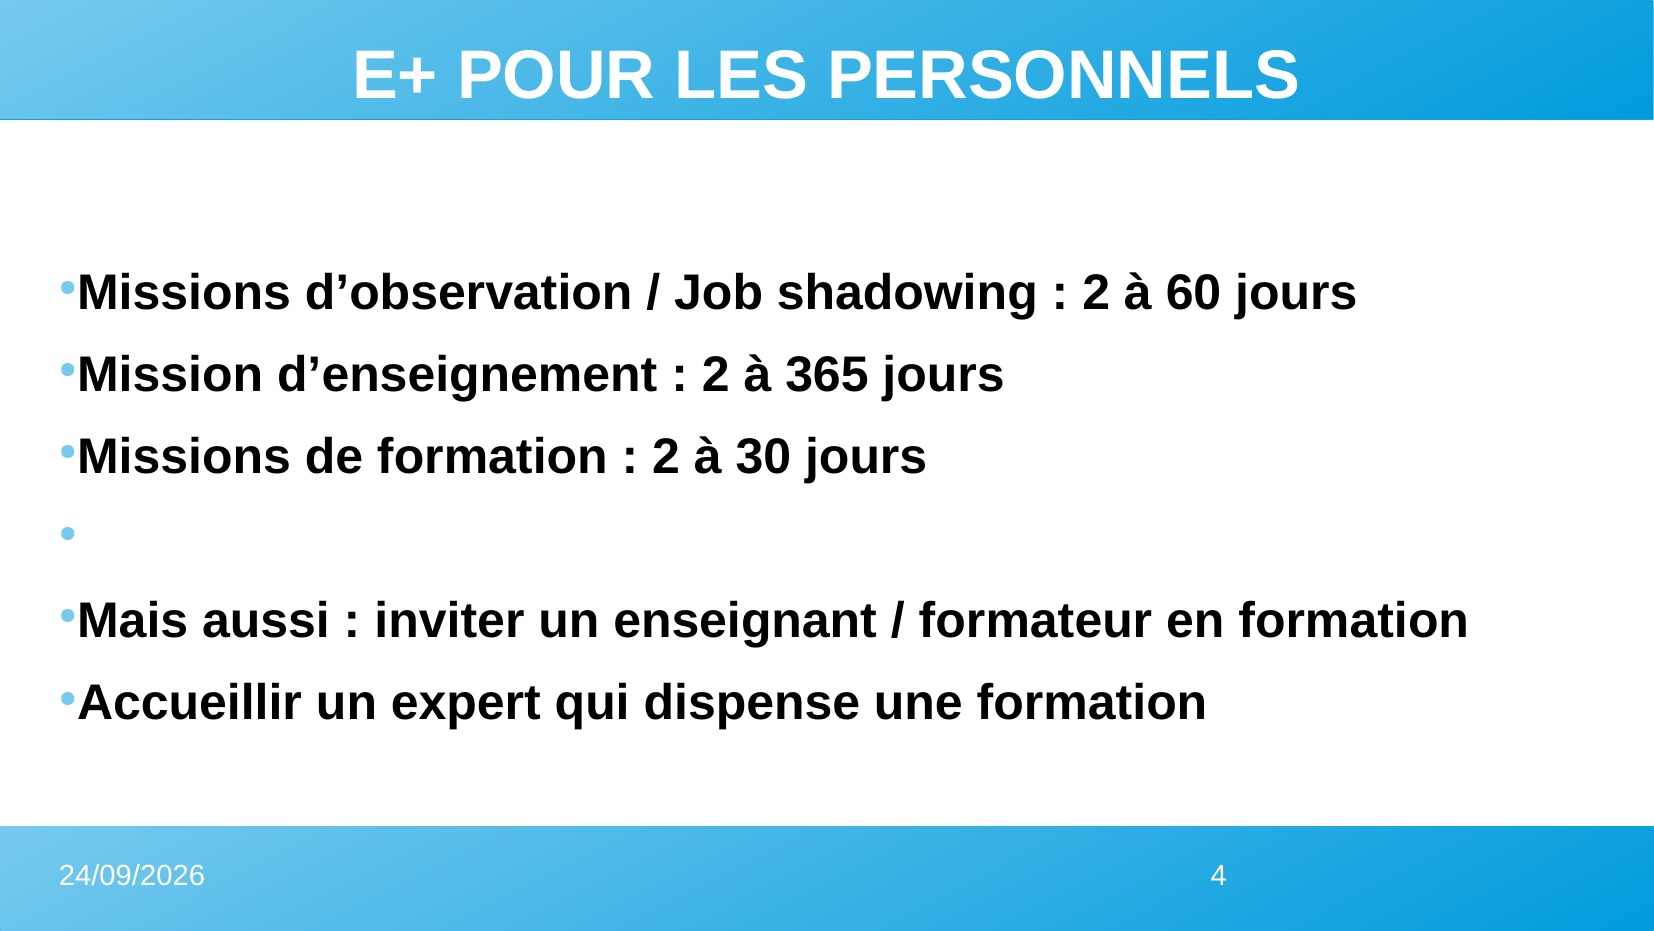

# E+ POUR LES PERSONNELS
Missions d’observation / Job shadowing : 2 à 60 jours
Mission d’enseignement : 2 à 365 jours
Missions de formation : 2 à 30 jours
Mais aussi : inviter un enseignant / formateur en formation
Accueillir un expert qui dispense une formation